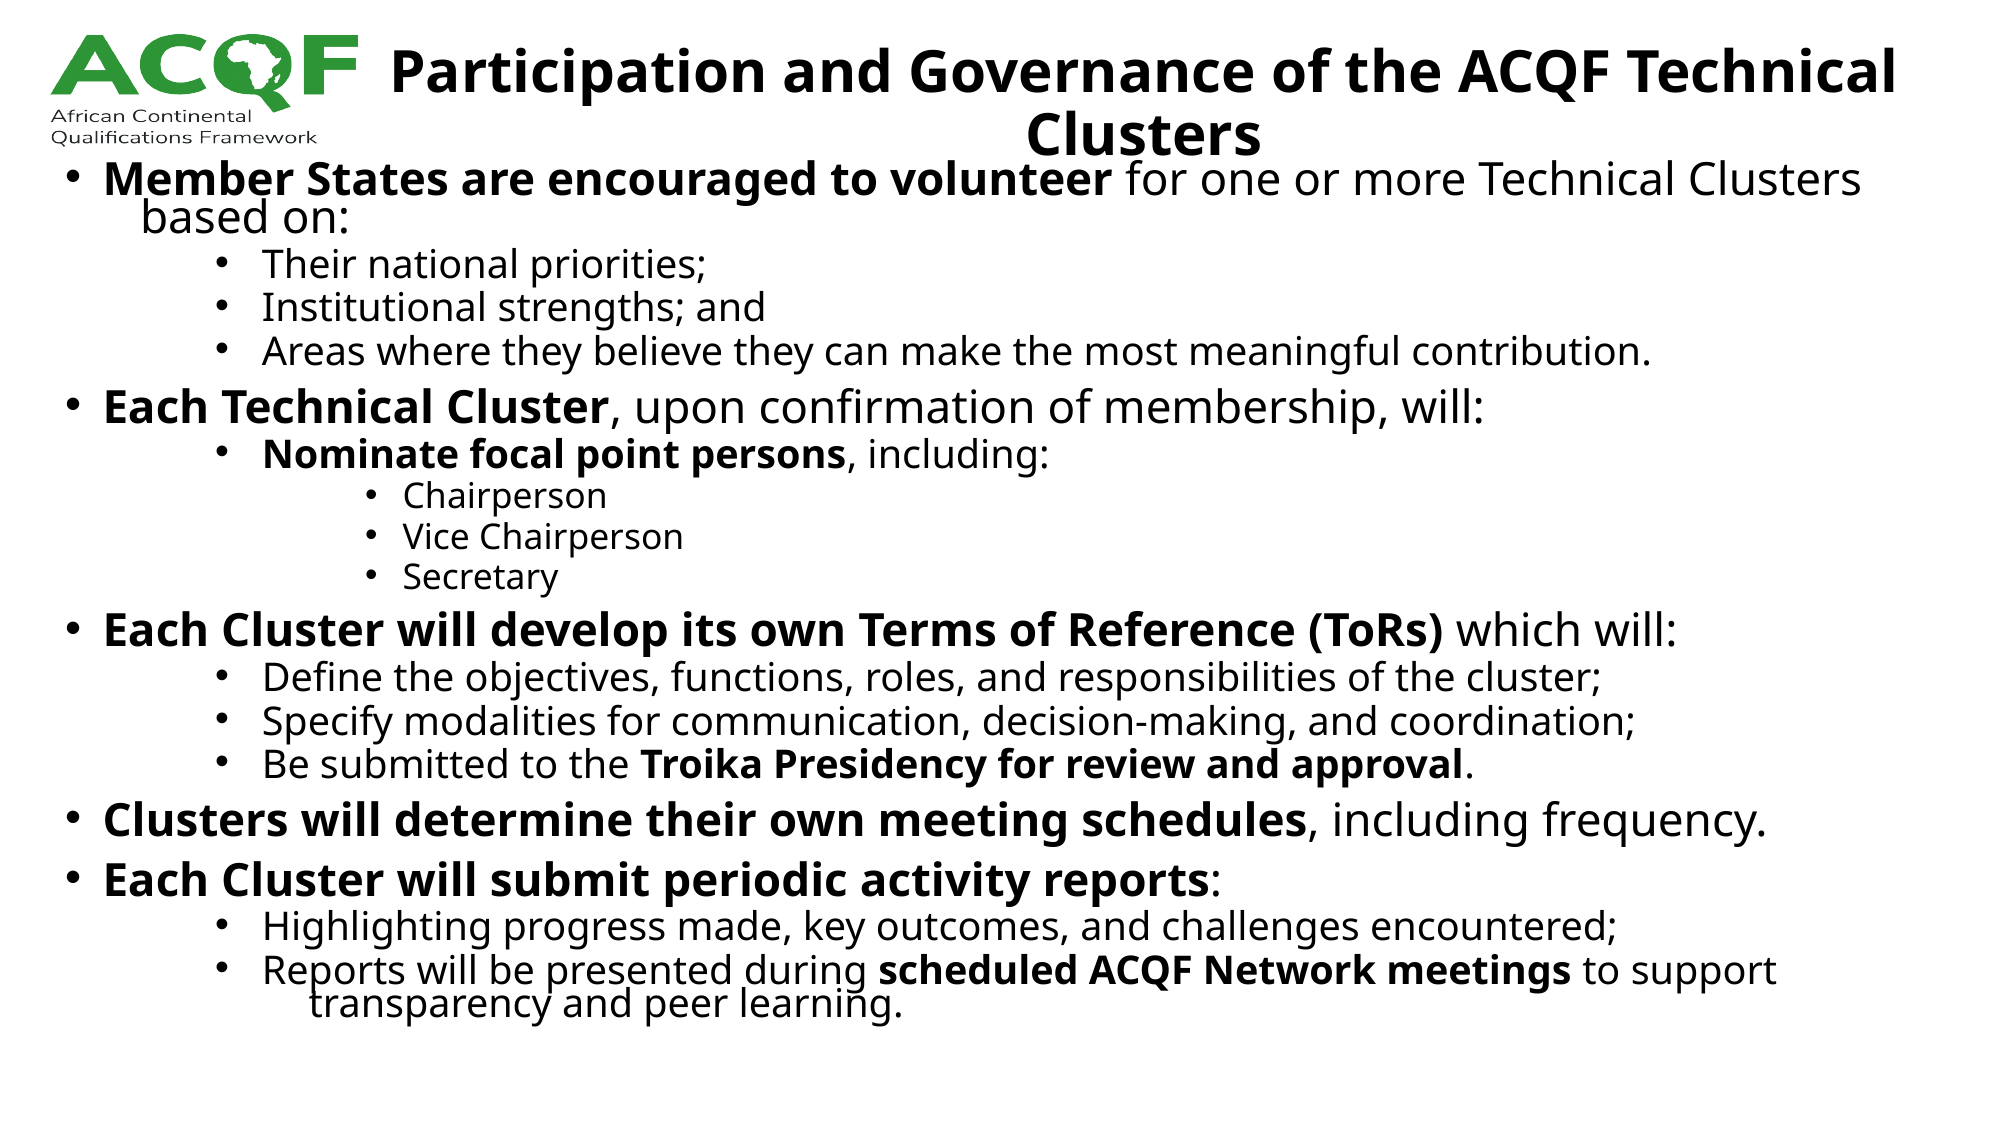

# Participation and Governance of the ACQF Technical Clusters
Member States are encouraged to volunteer for one or more Technical Clusters based on:
Their national priorities;
Institutional strengths; and
Areas where they believe they can make the most meaningful contribution.
Each Technical Cluster, upon confirmation of membership, will:
Nominate focal point persons, including:
Chairperson
Vice Chairperson
Secretary
Each Cluster will develop its own Terms of Reference (ToRs) which will:
Define the objectives, functions, roles, and responsibilities of the cluster;
Specify modalities for communication, decision-making, and coordination;
Be submitted to the Troika Presidency for review and approval.
Clusters will determine their own meeting schedules, including frequency.
Each Cluster will submit periodic activity reports:
Highlighting progress made, key outcomes, and challenges encountered;
Reports will be presented during scheduled ACQF Network meetings to support transparency and peer learning.